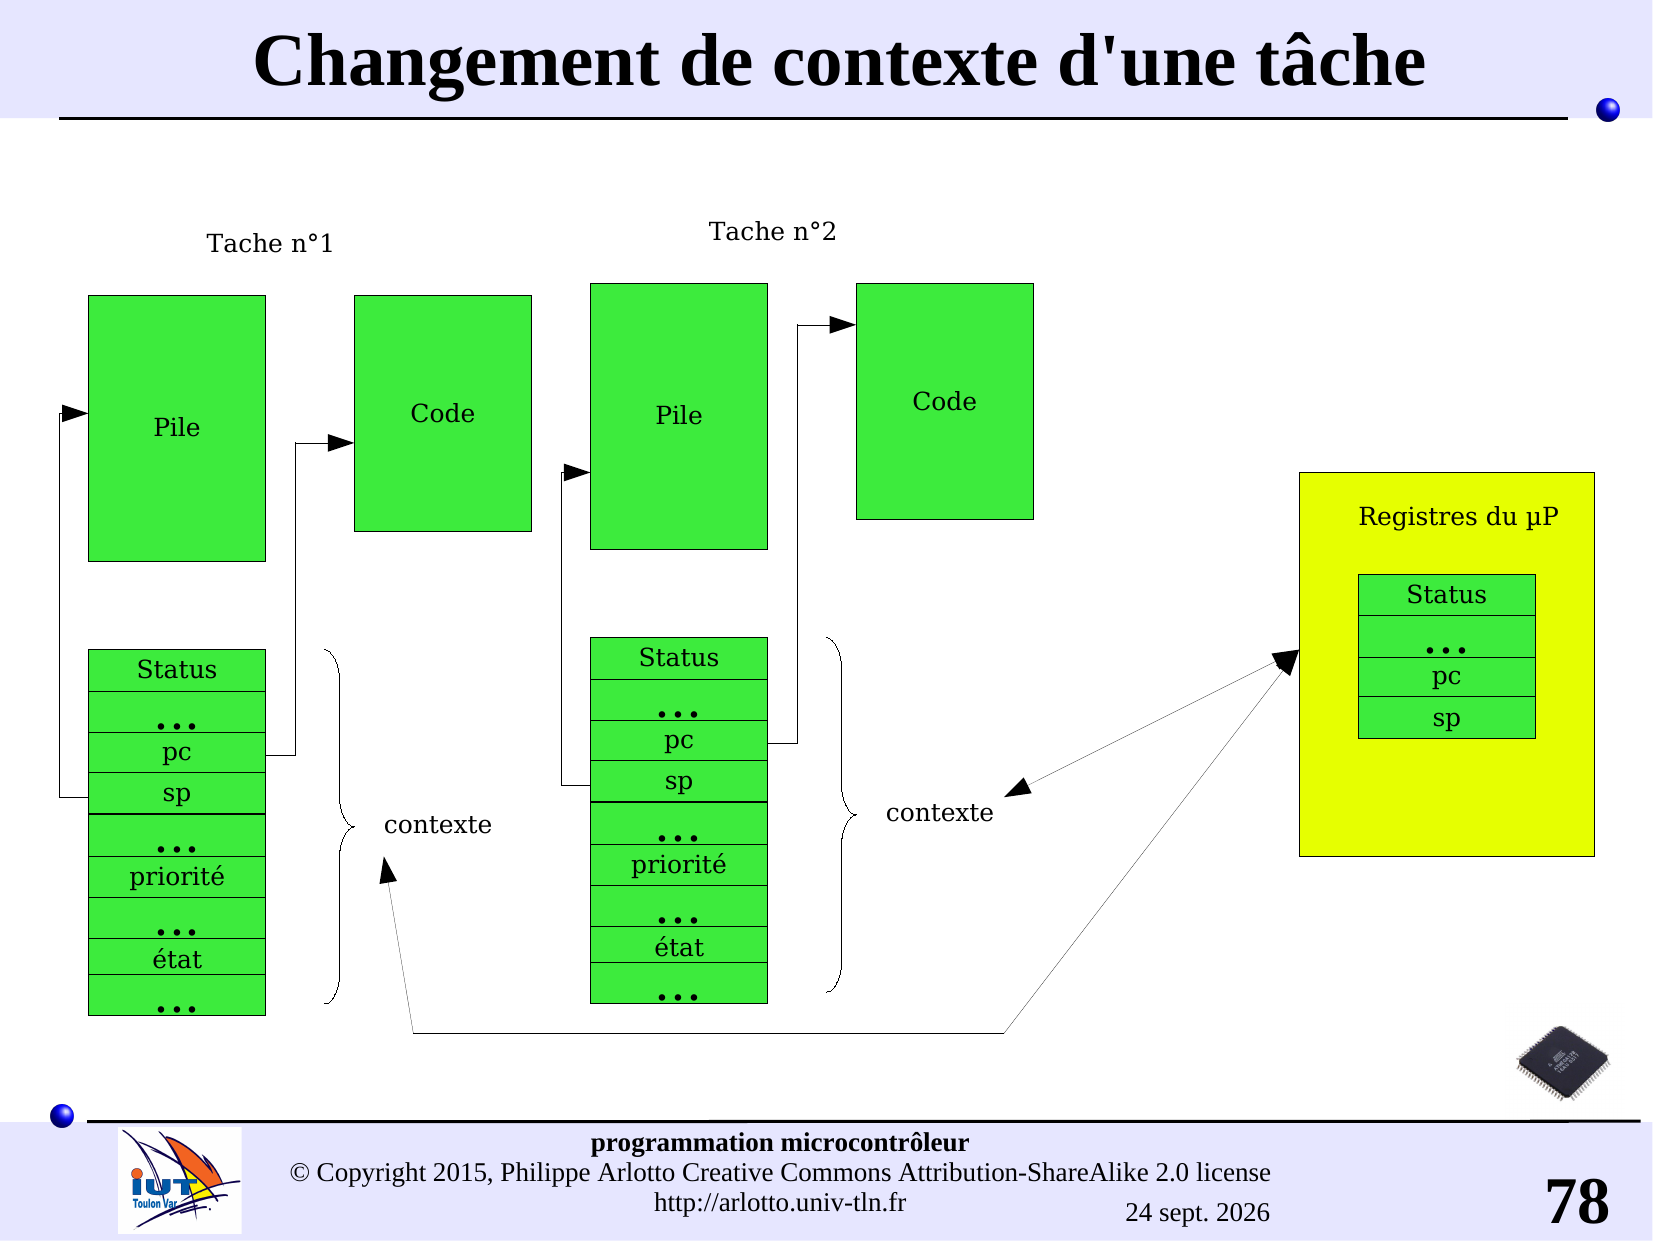

# Changement de contexte d'une tâche
Tache n°2
Tache n°1
Pile
Code
Pile
Code
Registres du µP
Status
...
Status
Status
pc
...
...
...
...
...
...
...
...
...
...
sp
pc
pc
sp
sp
contexte
...
contexte
...
priorité
priorité
...
...
état
état
...
...